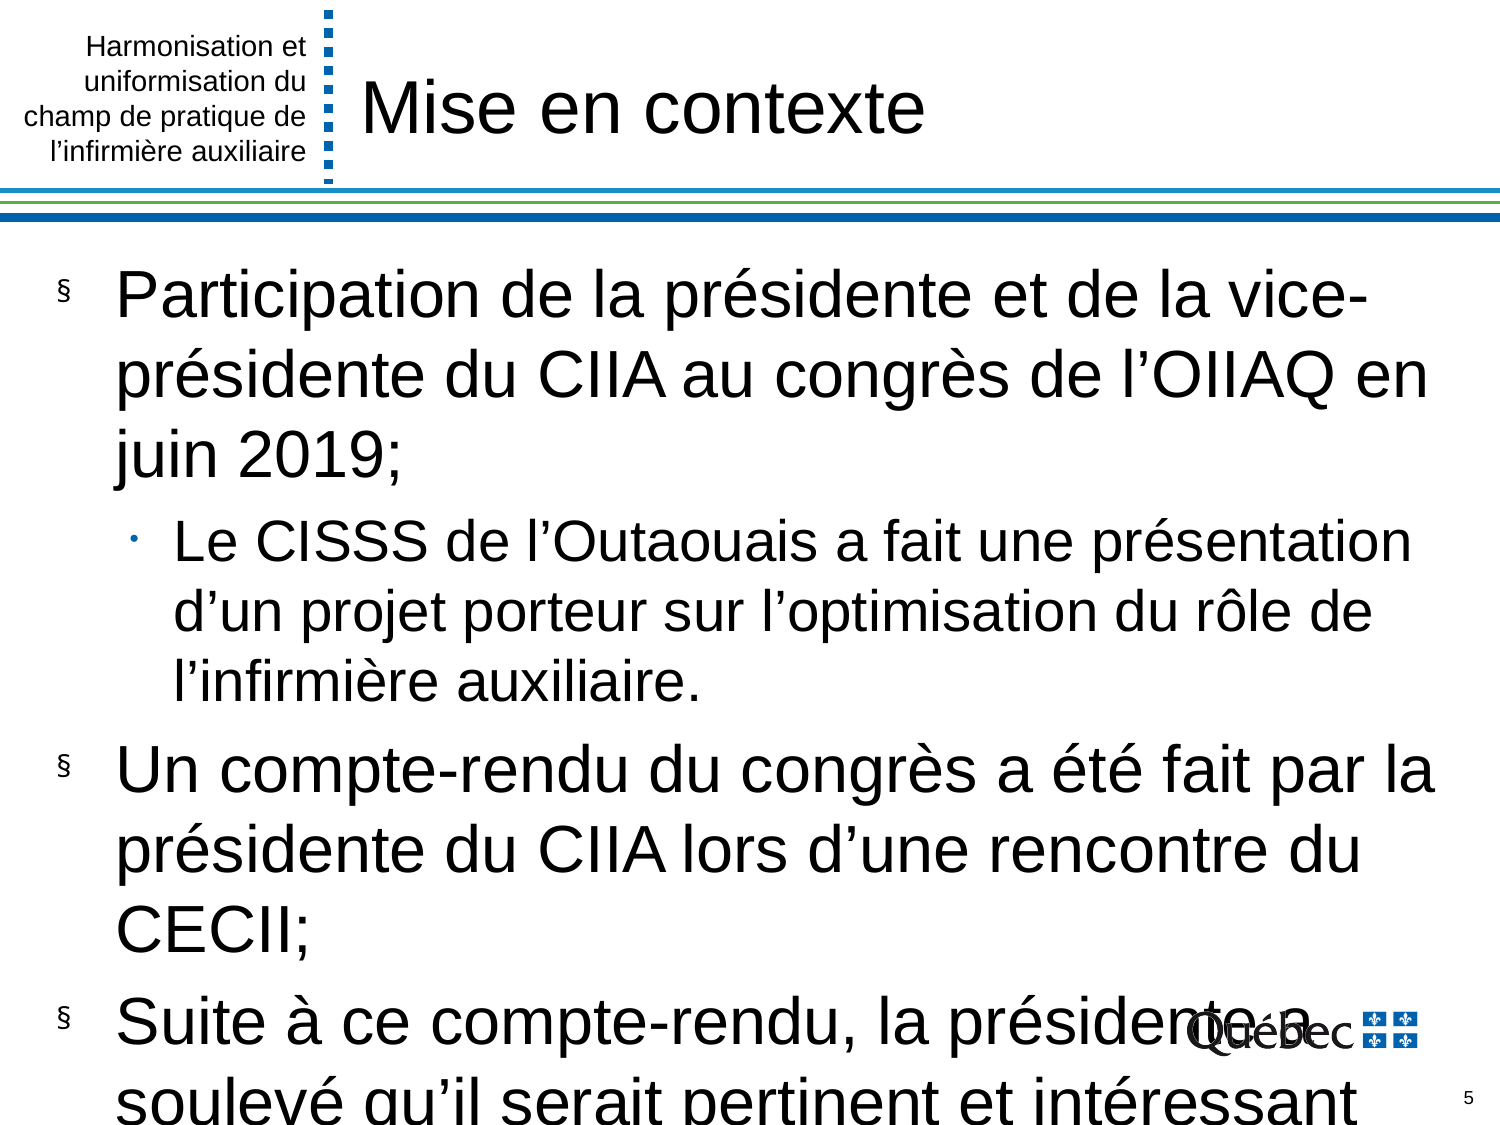

Harmonisation et uniformisation du champ de pratique de l’infirmière auxiliaire
Mise en contexte
Participation de la présidente et de la vice-présidente du CIIA au congrès de l’OIIAQ en juin 2019;
Le CISSS de l’Outaouais a fait une présentation d’un projet porteur sur l’optimisation du rôle de l’infirmière auxiliaire.
Un compte-rendu du congrès a été fait par la présidente du CIIA lors d’une rencontre du CECII;
Suite à ce compte-rendu, la présidente a soulevé qu’il serait pertinent et intéressant de faire un projet similaire dans notre organisation.